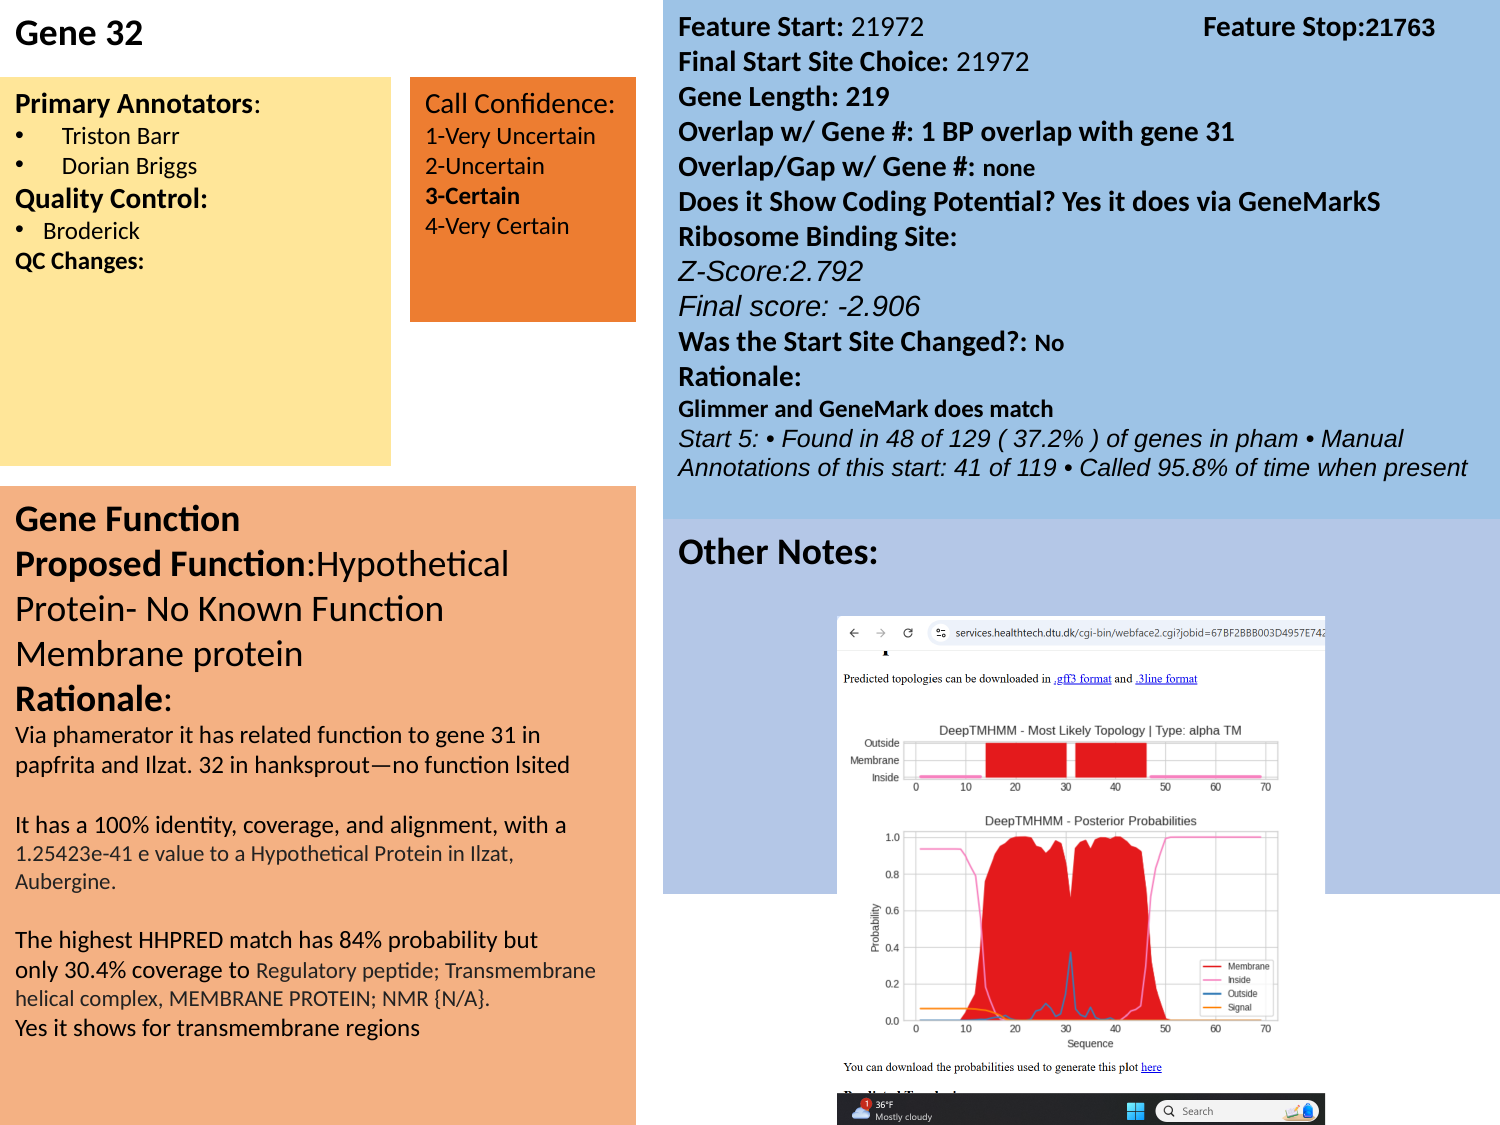

Gene 32
Feature Start: 21972				Feature Stop:21763
Final Start Site Choice: 21972
Gene Length: 219
Overlap w/ Gene #: 1 BP overlap with gene 31
Overlap/Gap w/ Gene #: none
Does it Show Coding Potential? Yes it does via GeneMarkS
Ribosome Binding Site:
Z-Score:2.792
Final score: -2.906
Was the Start Site Changed?: No
Rationale:
Glimmer and GeneMark does match
Start 5: • Found in 48 of 129 ( 37.2% ) of genes in pham • Manual Annotations of this start: 41 of 119 • Called 95.8% of time when present
Primary Annotators:
Triston Barr
Dorian Briggs
Quality Control:
Broderick
QC Changes:
Call Confidence:
1-Very Uncertain
2-Uncertain
3-Certain
4-Very Certain
Gene Function
Proposed Function:Hypothetical Protein- No Known Function
Membrane protein
Rationale:
Via phamerator it has related function to gene 31 in papfrita and Ilzat. 32 in hanksprout—no function lsited
It has a 100% identity, coverage, and alignment, with a 1.25423e-41 e value to a Hypothetical Protein in Ilzat, Aubergine.
The highest HHPRED match has 84% probability but only 30.4% coverage to Regulatory peptide; Transmembrane helical complex, MEMBRANE PROTEIN; NMR {N/A}.
Yes it shows for transmembrane regions
Other Notes: